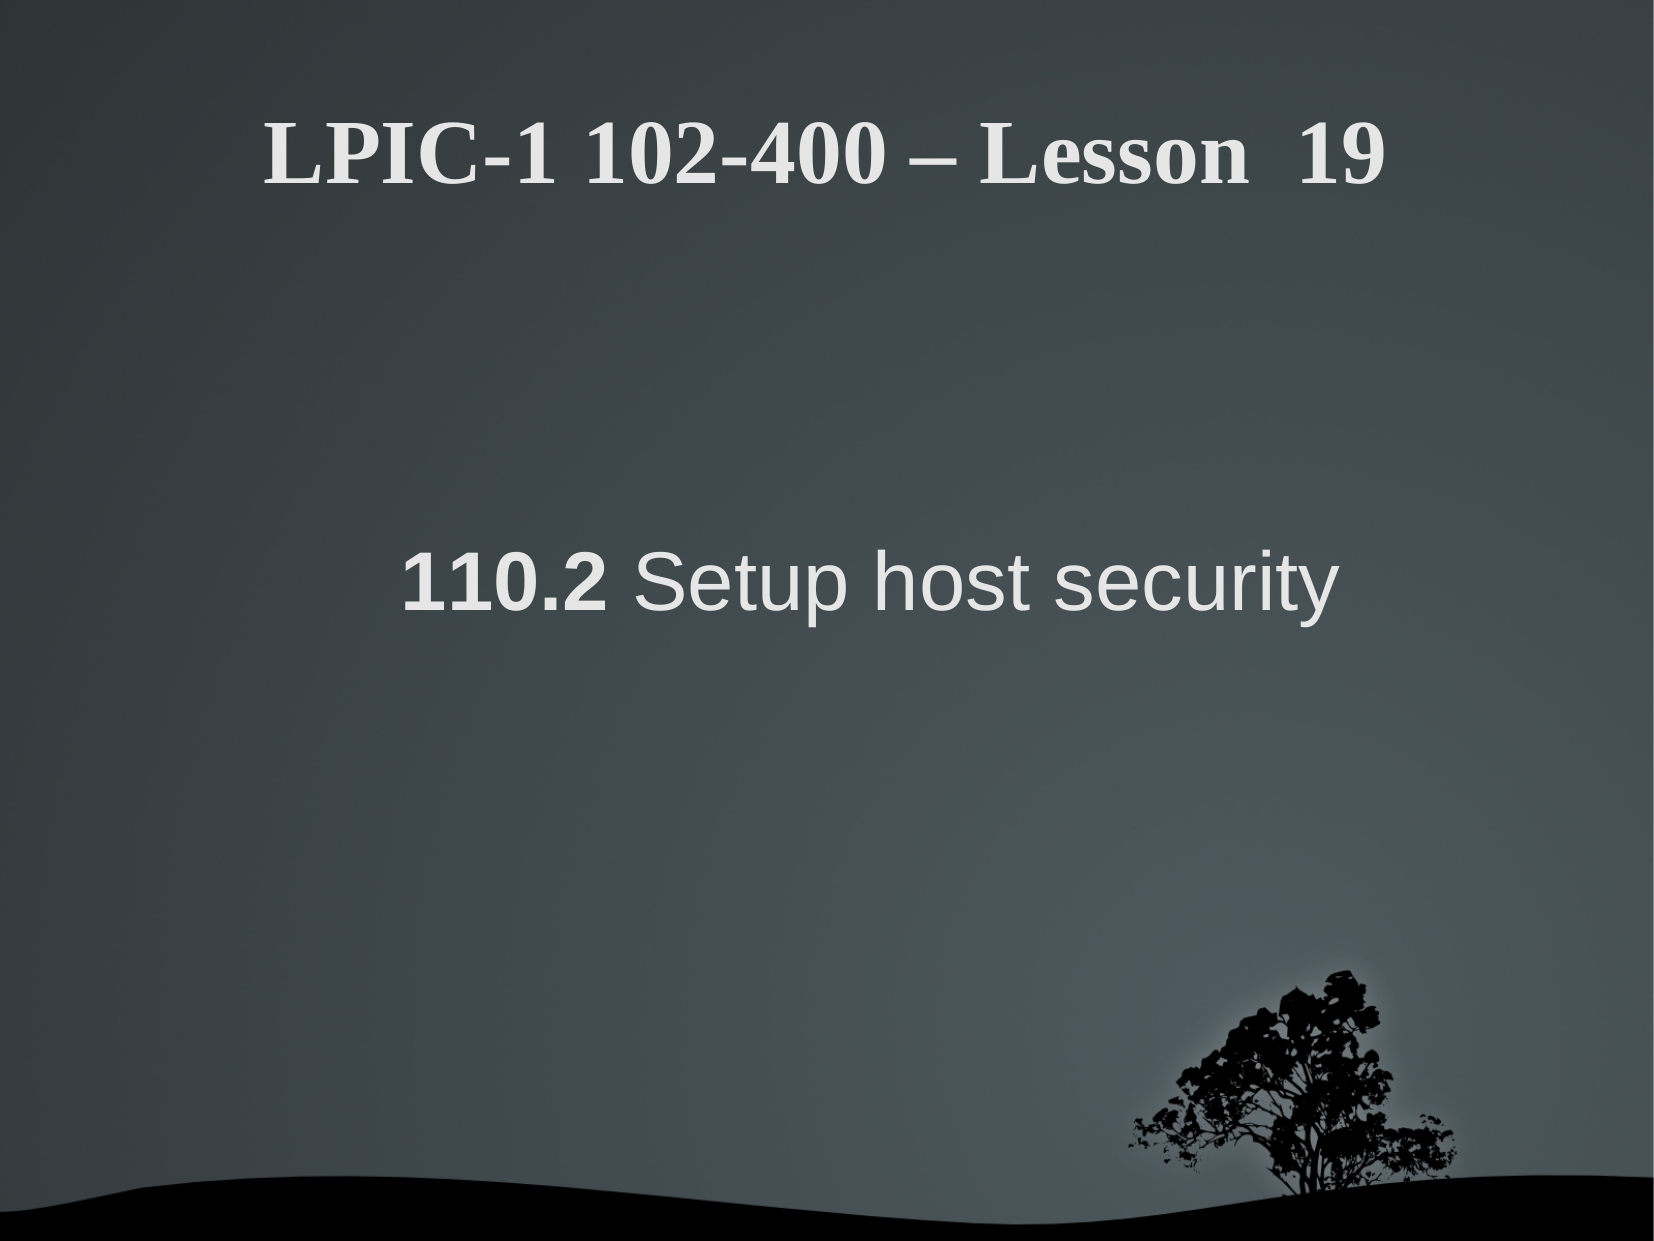

# LPIC-1 102-400 – Lesson 19
110.2 Setup host security